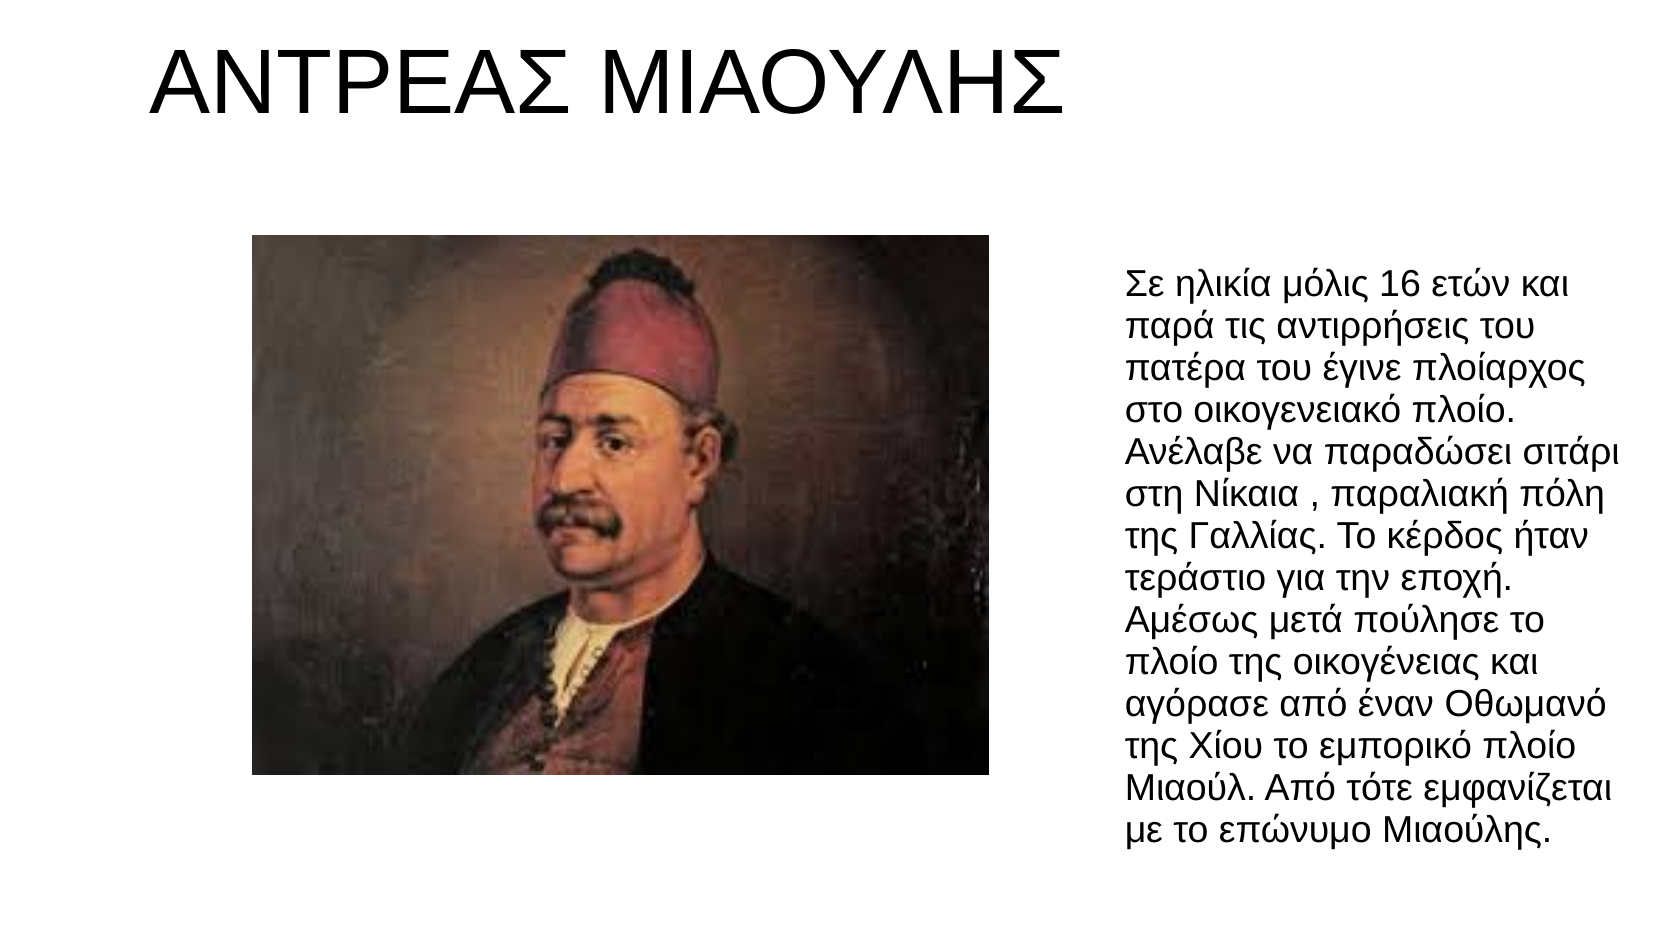

# ΑΝΤΡΕΑΣ ΜΙΑΟΥΛΗΣ
Σε ηλικία μόλις 16 ετών και παρά τις αντιρρήσεις του πατέρα του έγινε πλοίαρχος στο οικογενειακό πλοίο. Ανέλαβε να παραδώσει σιτάρι στη Νίκαια , παραλιακή πόλη της Γαλλίας. Το κέρδος ήταν τεράστιο για την εποχή. Αμέσως μετά πούλησε το πλοίο της οικογένειας και αγόρασε από έναν Οθωμανό της Χίου το εμπορικό πλοίο Μιαούλ. Από τότε εμφανίζεται με το επώνυμο Μιαούλης.